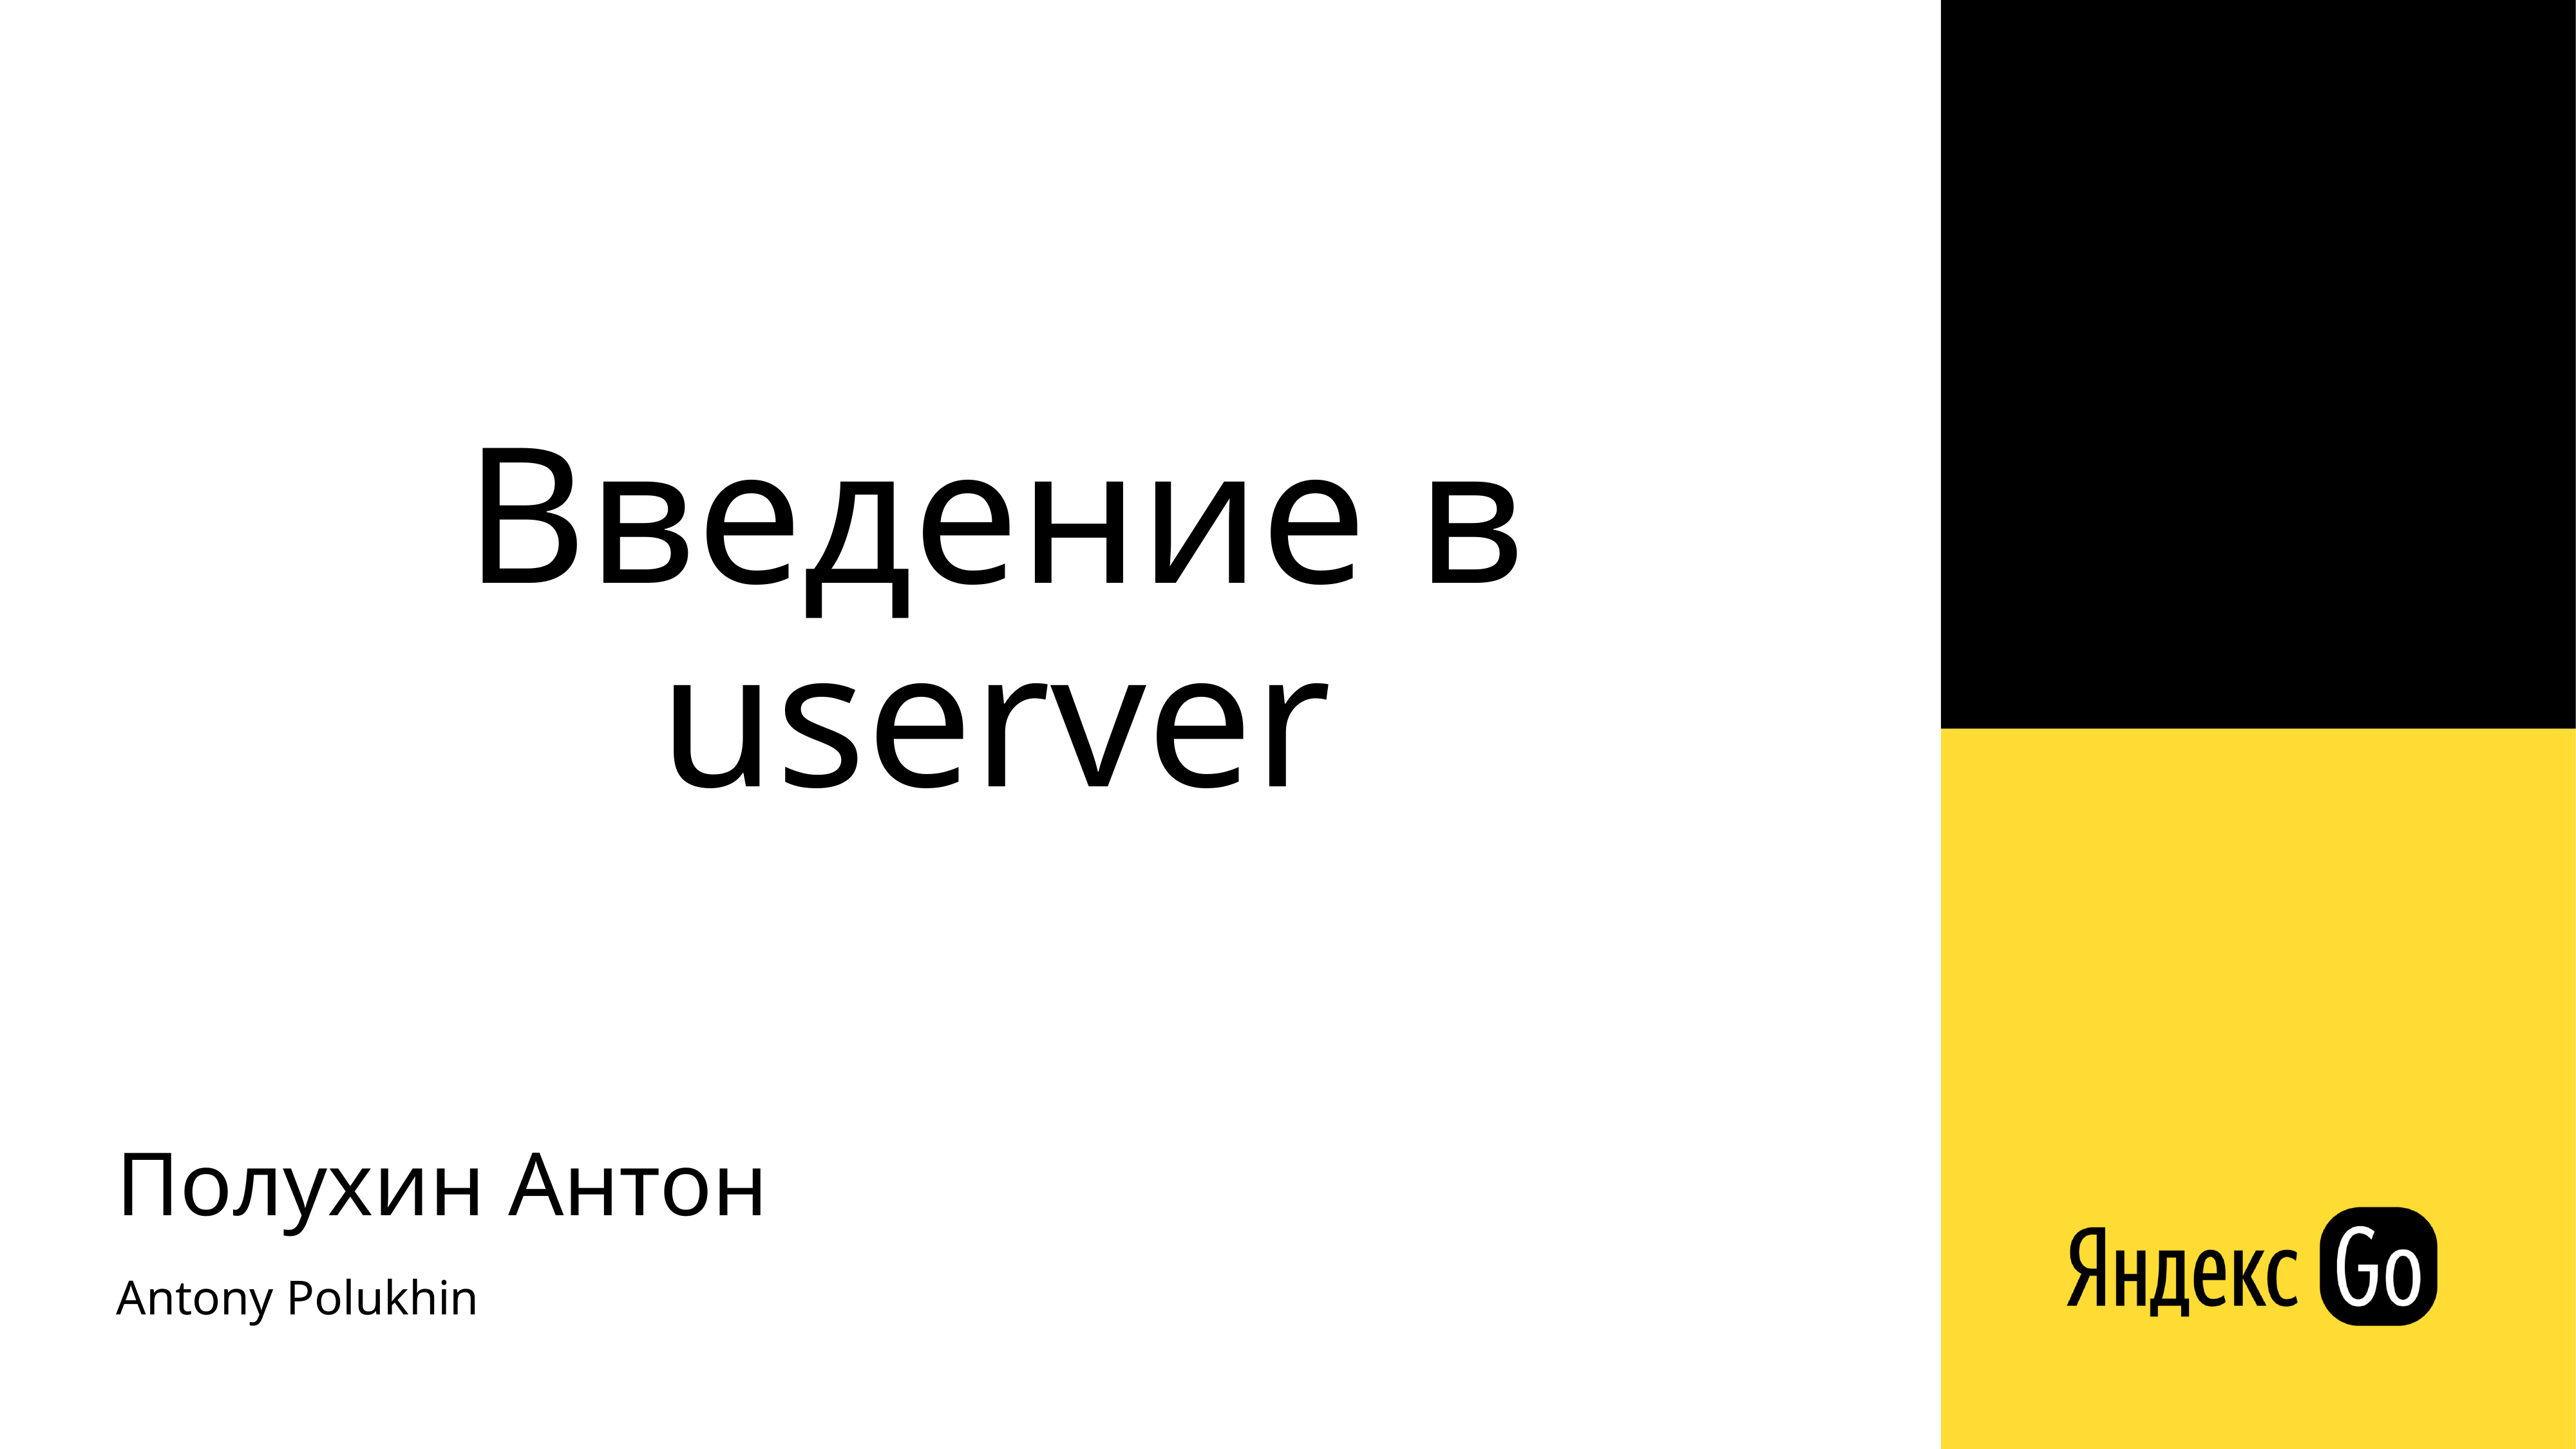

Введение в userver
Полухин Антон
# Antony Polukhin